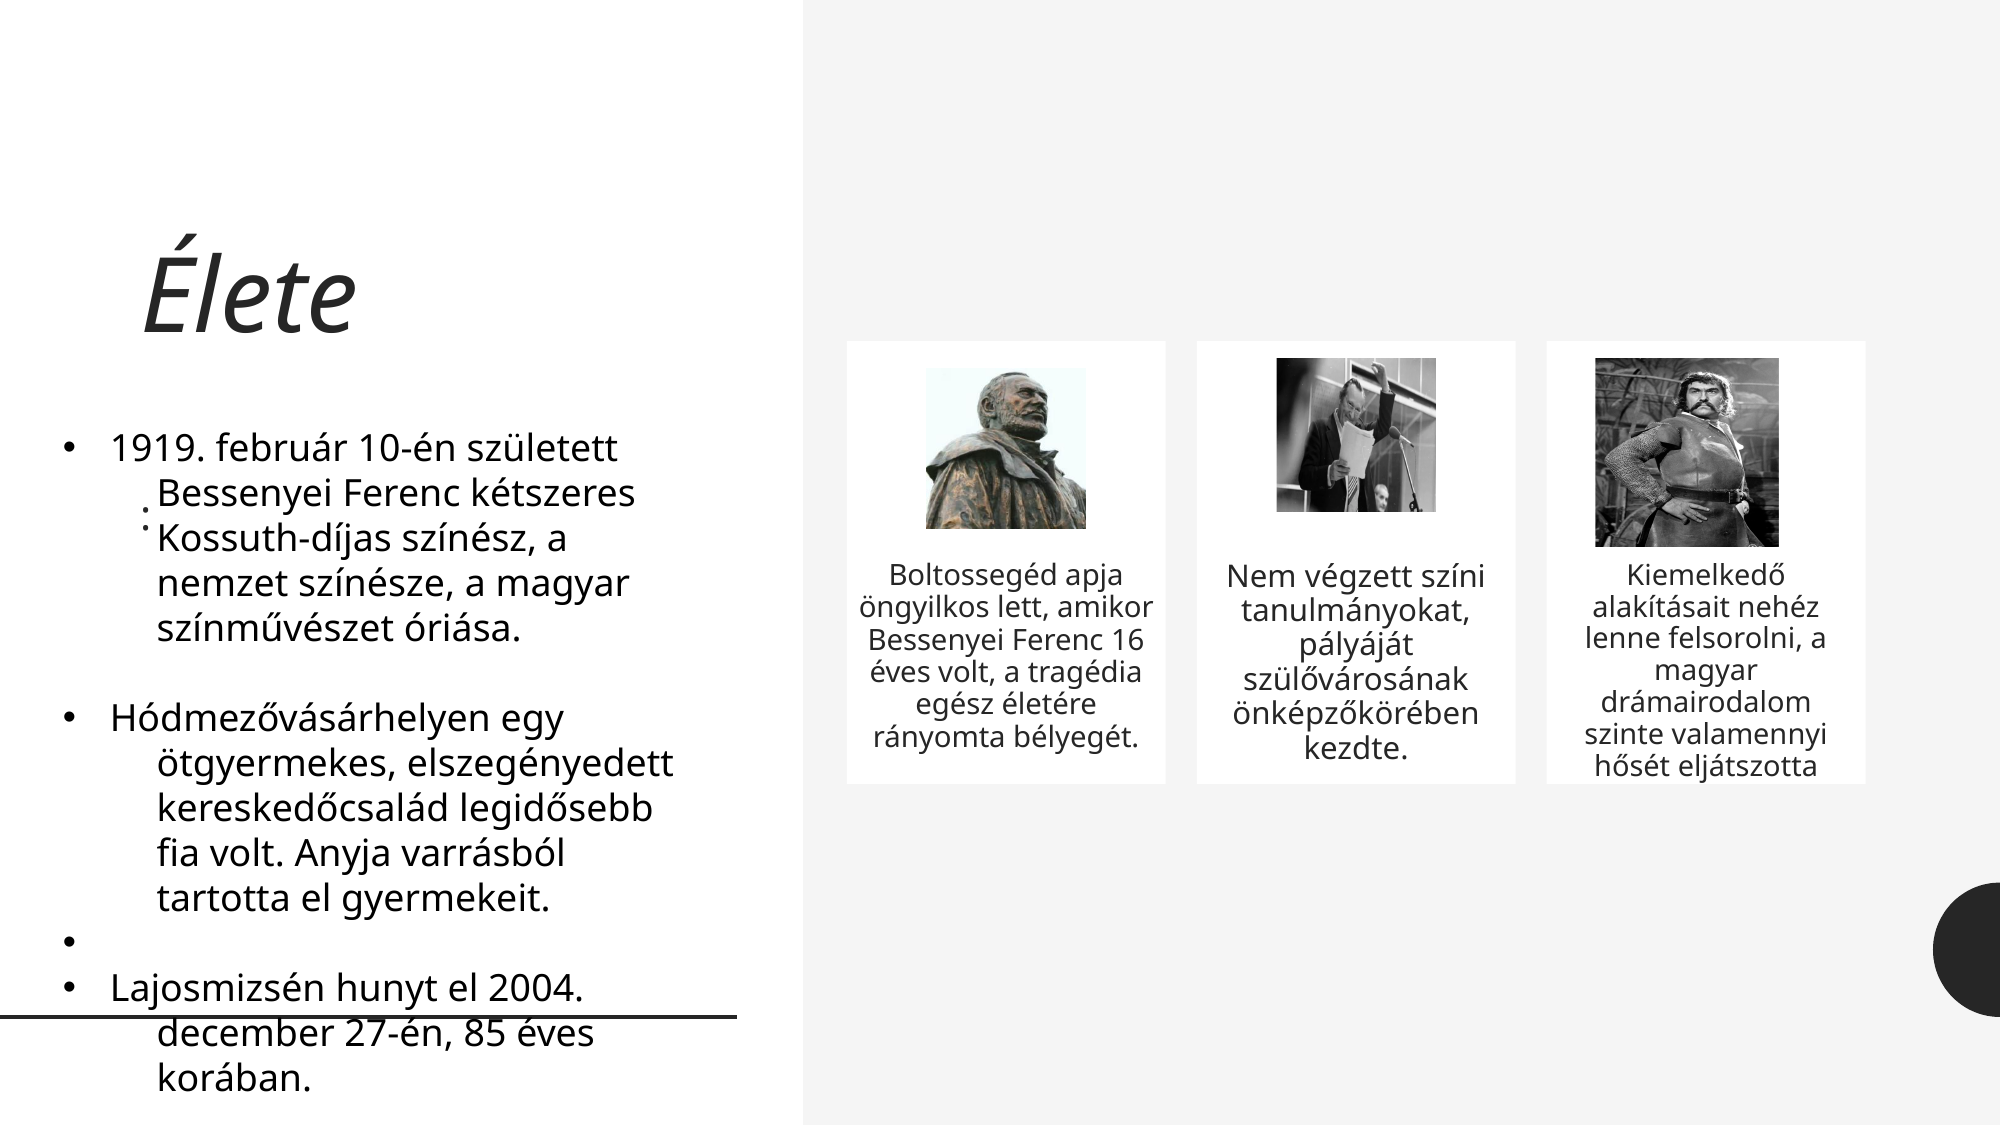

# Élete
Boltossegéd apja öngyilkos lett, amikor Bessenyei Ferenc 16 éves volt, a tragédia egész életére rányomta bélyegét.
Nem végzett színi tanulmányokat, pályáját szülővárosának önképzőkörében kezdte.
Kiemelkedő alakításait nehéz lenne felsorolni, a magyar drámairodalom szinte valamennyi hősét eljátszotta
1919. február 10-én született Bessenyei Ferenc kétszeres Kossuth-díjas színész, a nemzet színésze, a magyar színművészet óriása.
Hódmezővásárhelyen egy ötgyermekes, elszegényedett kereskedőcsalád legidősebb fia volt. Anyja varrásból tartotta el gyermekeit.
Lajosmizsén hunyt el 2004. december 27-én, 85 éves korában.
: